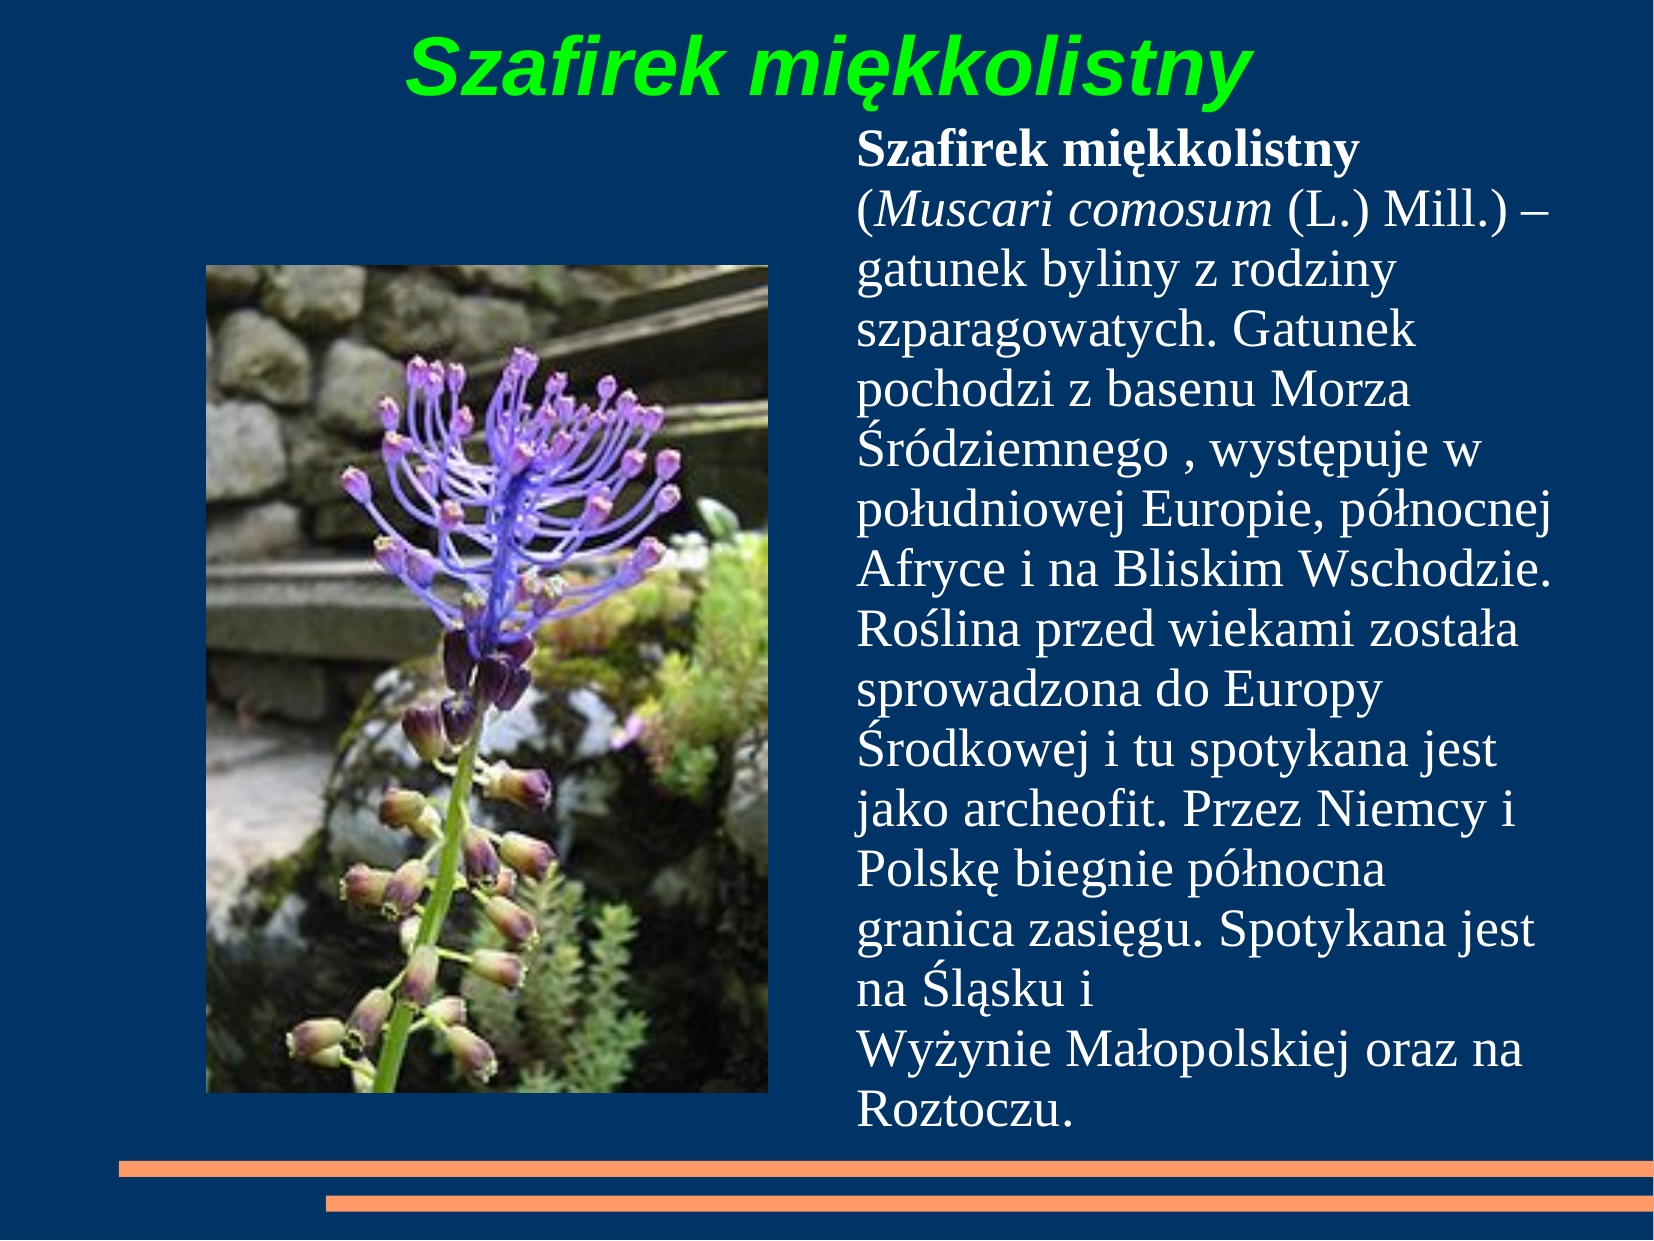

# Szafirek miękkolistny
Szafirek miękkolistny (Muscari comosum (L.) Mill.) – gatunek byliny z rodziny szparagowatych. Gatunek pochodzi z basenu Morza Śródziemnego , występuje w południowej Europie, północnej Afryce i na Bliskim Wschodzie. Roślina przed wiekami została sprowadzona do Europy Środkowej i tu spotykana jest jako archeofit. Przez Niemcy i Polskę biegnie północna granica zasięgu. Spotykana jest na Śląsku i Wyżynie Małopolskiej oraz na Roztoczu.